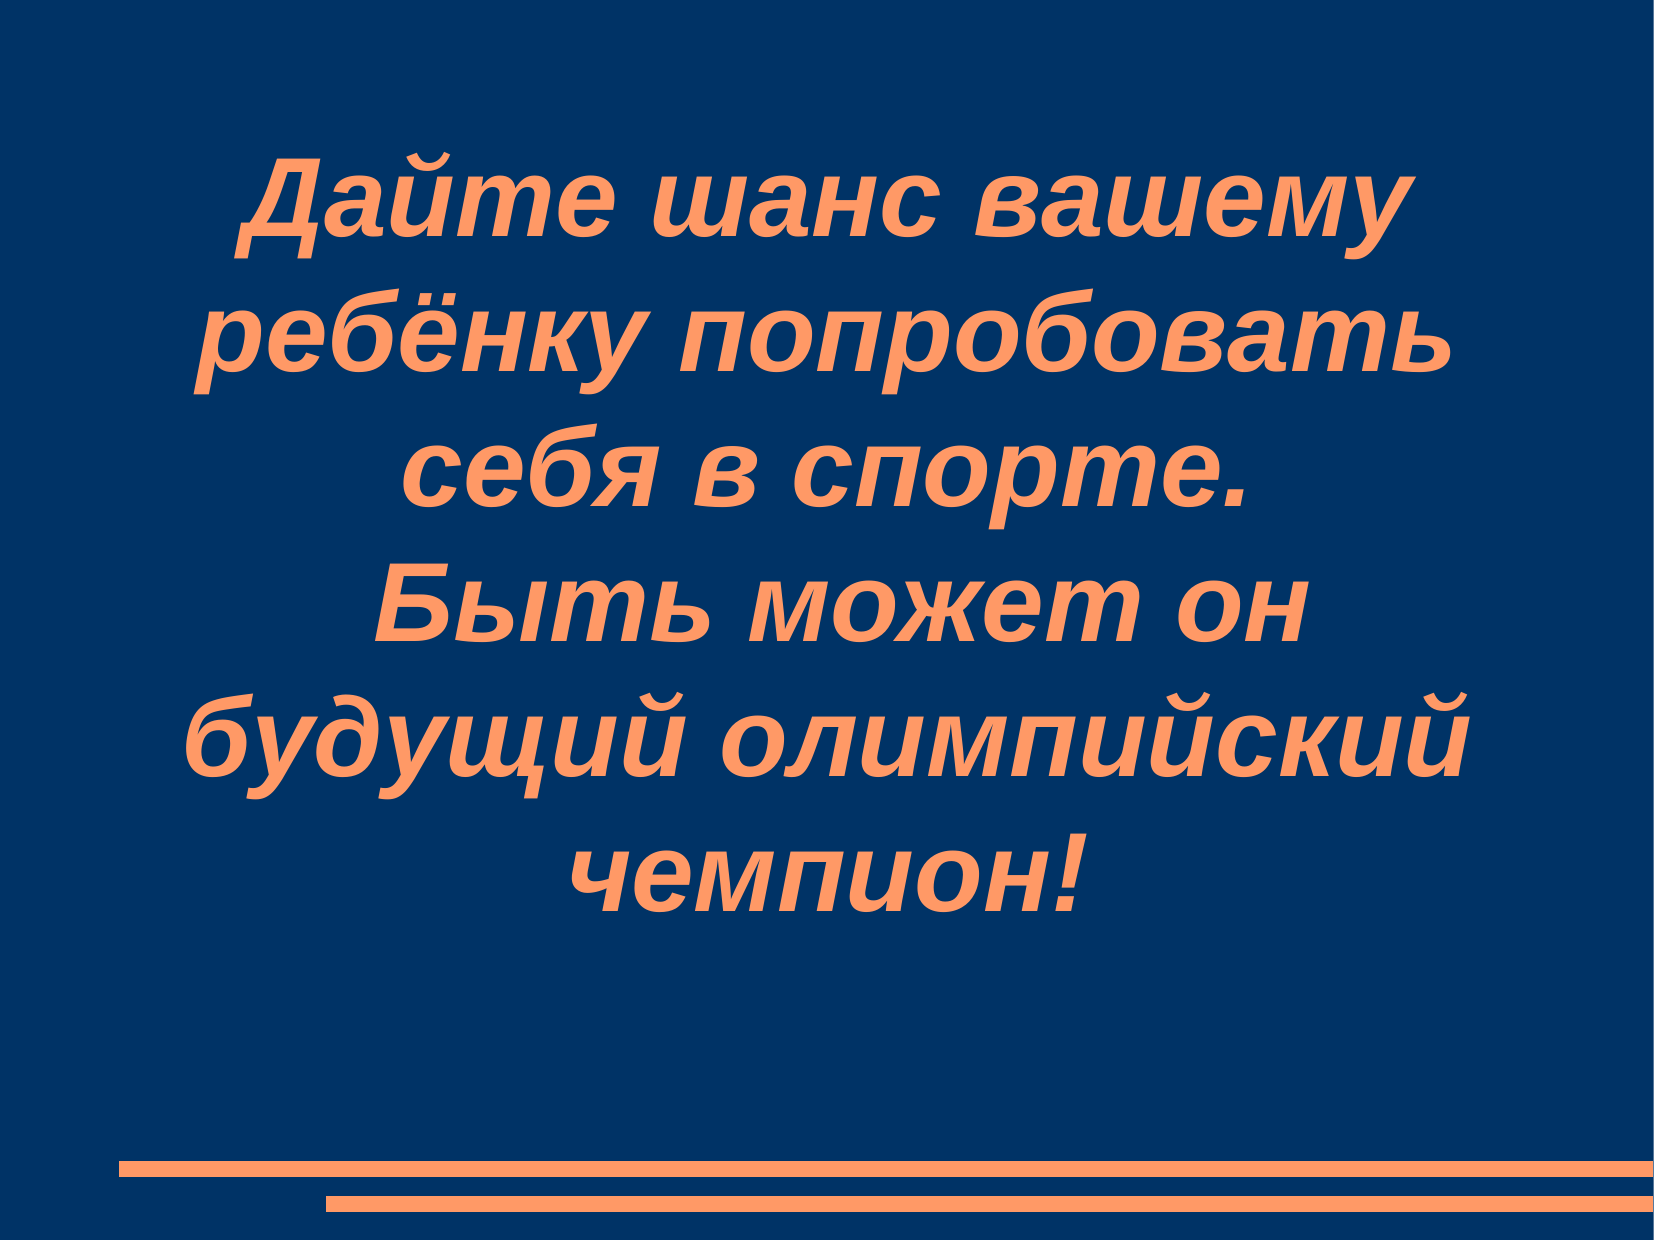

# Дайте шанс вашему ребёнку попробовать себя в спорте. Быть может он будущий олимпийский чемпион!